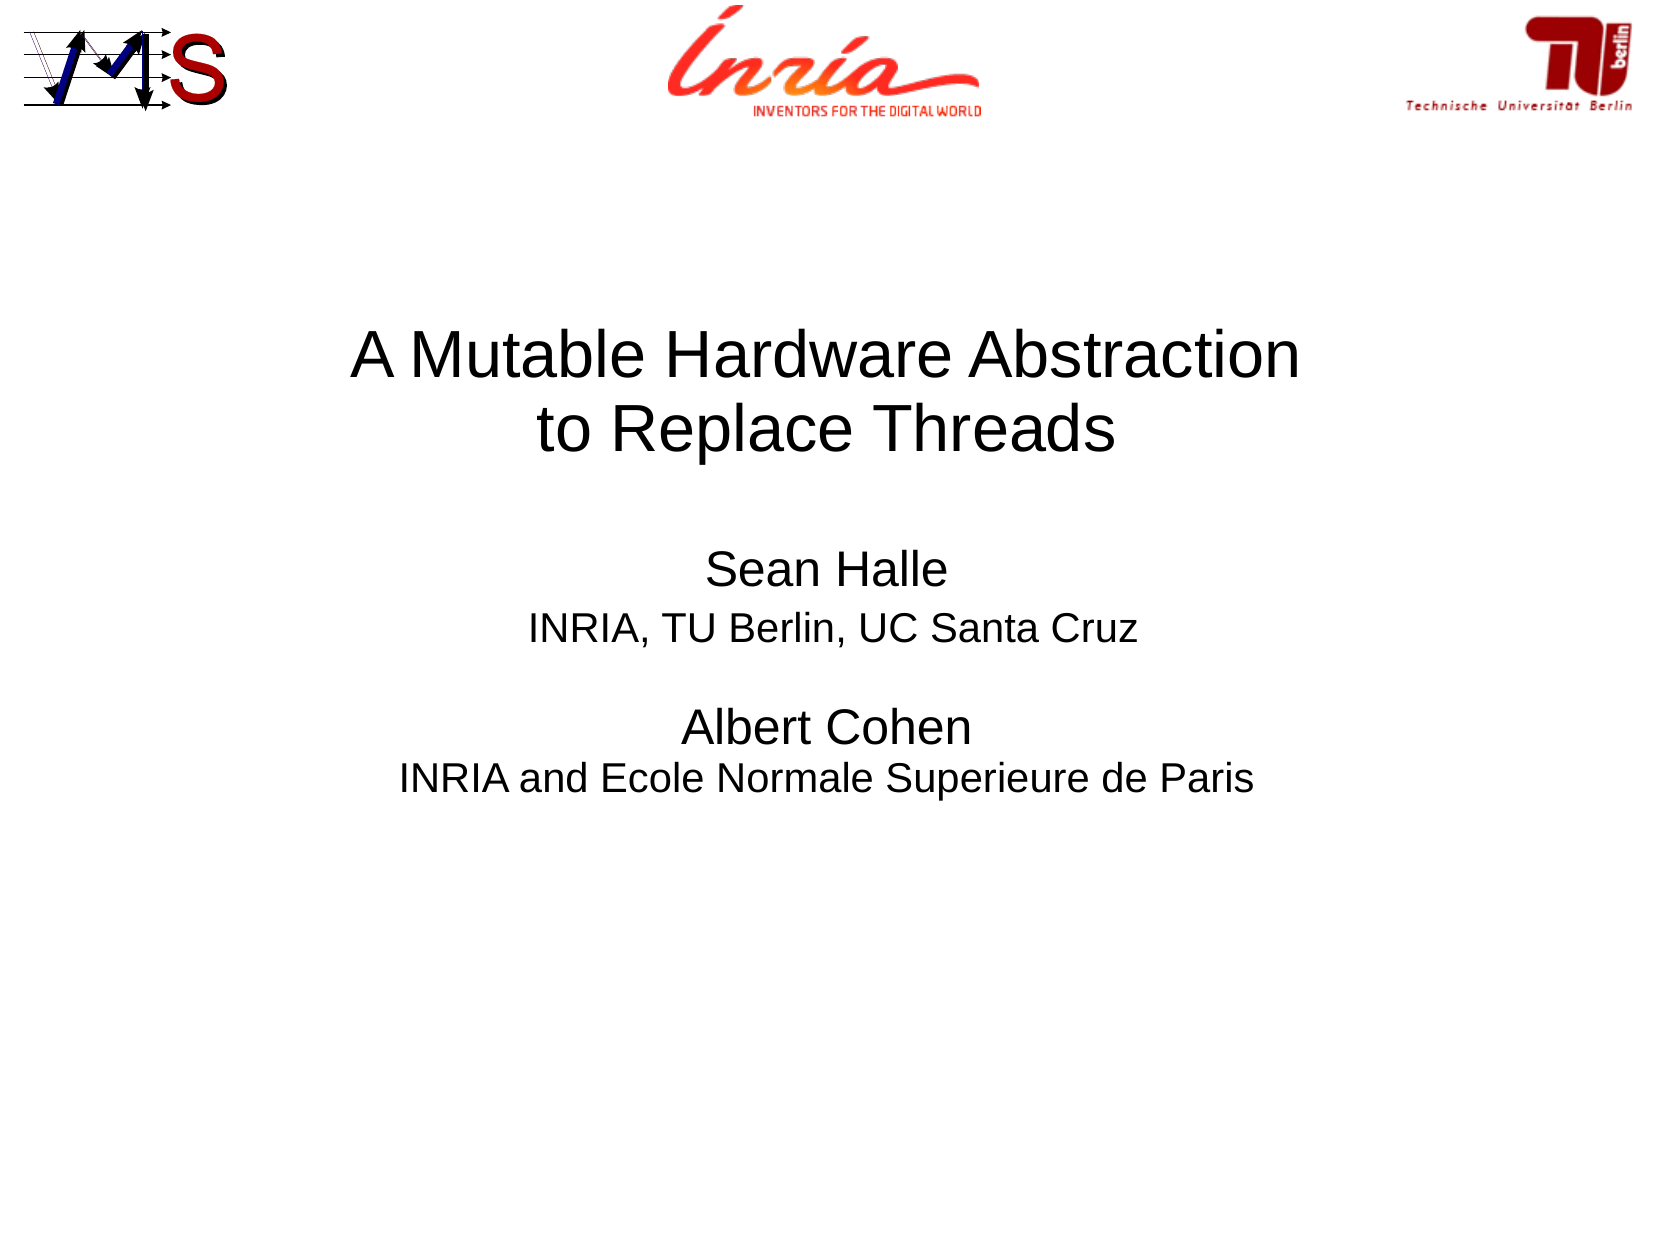

# A Mutable Hardware Abstraction
to Replace Threads
Sean Halle
 INRIA, TU Berlin, UC Santa Cruz
Albert Cohen
INRIA and Ecole Normale Superieure de Paris